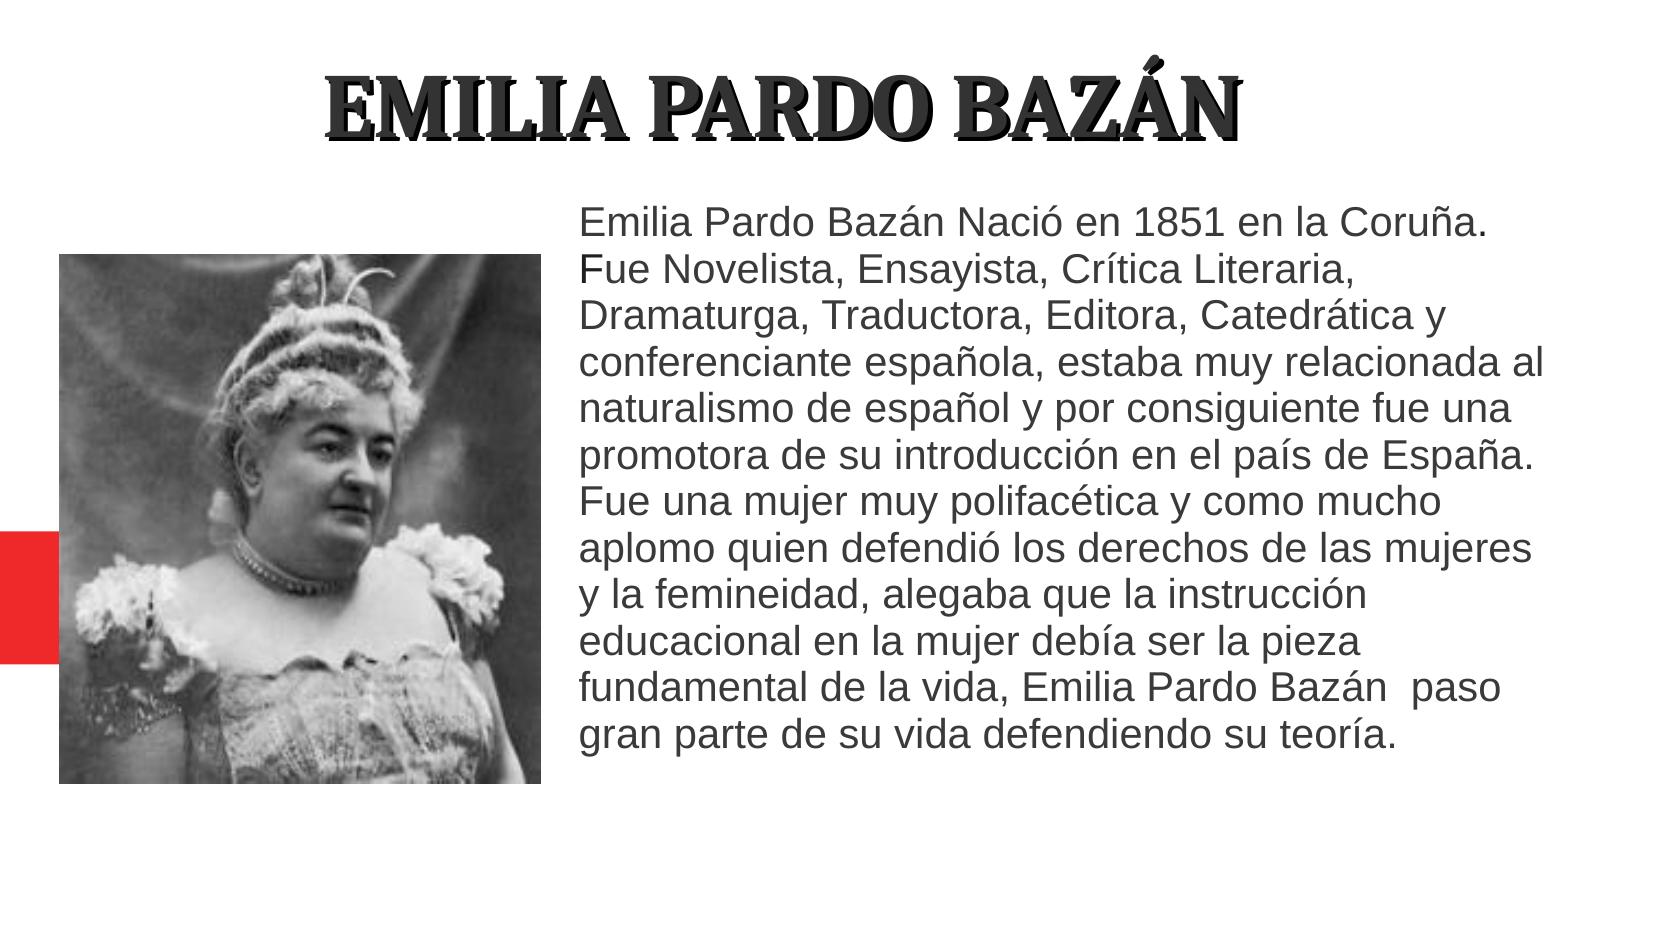

# EMILIA PARDO BAZÁN
Emilia Pardo Bazán Nació en 1851 en la Coruña. Fue Novelista, Ensayista, Crítica Literaria, Dramaturga, Traductora, Editora, Catedrática y conferenciante española, estaba muy relacionada al naturalismo de español y por consiguiente fue una promotora de su introducción en el país de España. Fue una mujer muy polifacética y como mucho aplomo quien defendió los derechos de las mujeres y la femineidad, alegaba que la instrucción educacional en la mujer debía ser la pieza fundamental de la vida, Emilia Pardo Bazán  paso gran parte de su vida defendiendo su teoría.